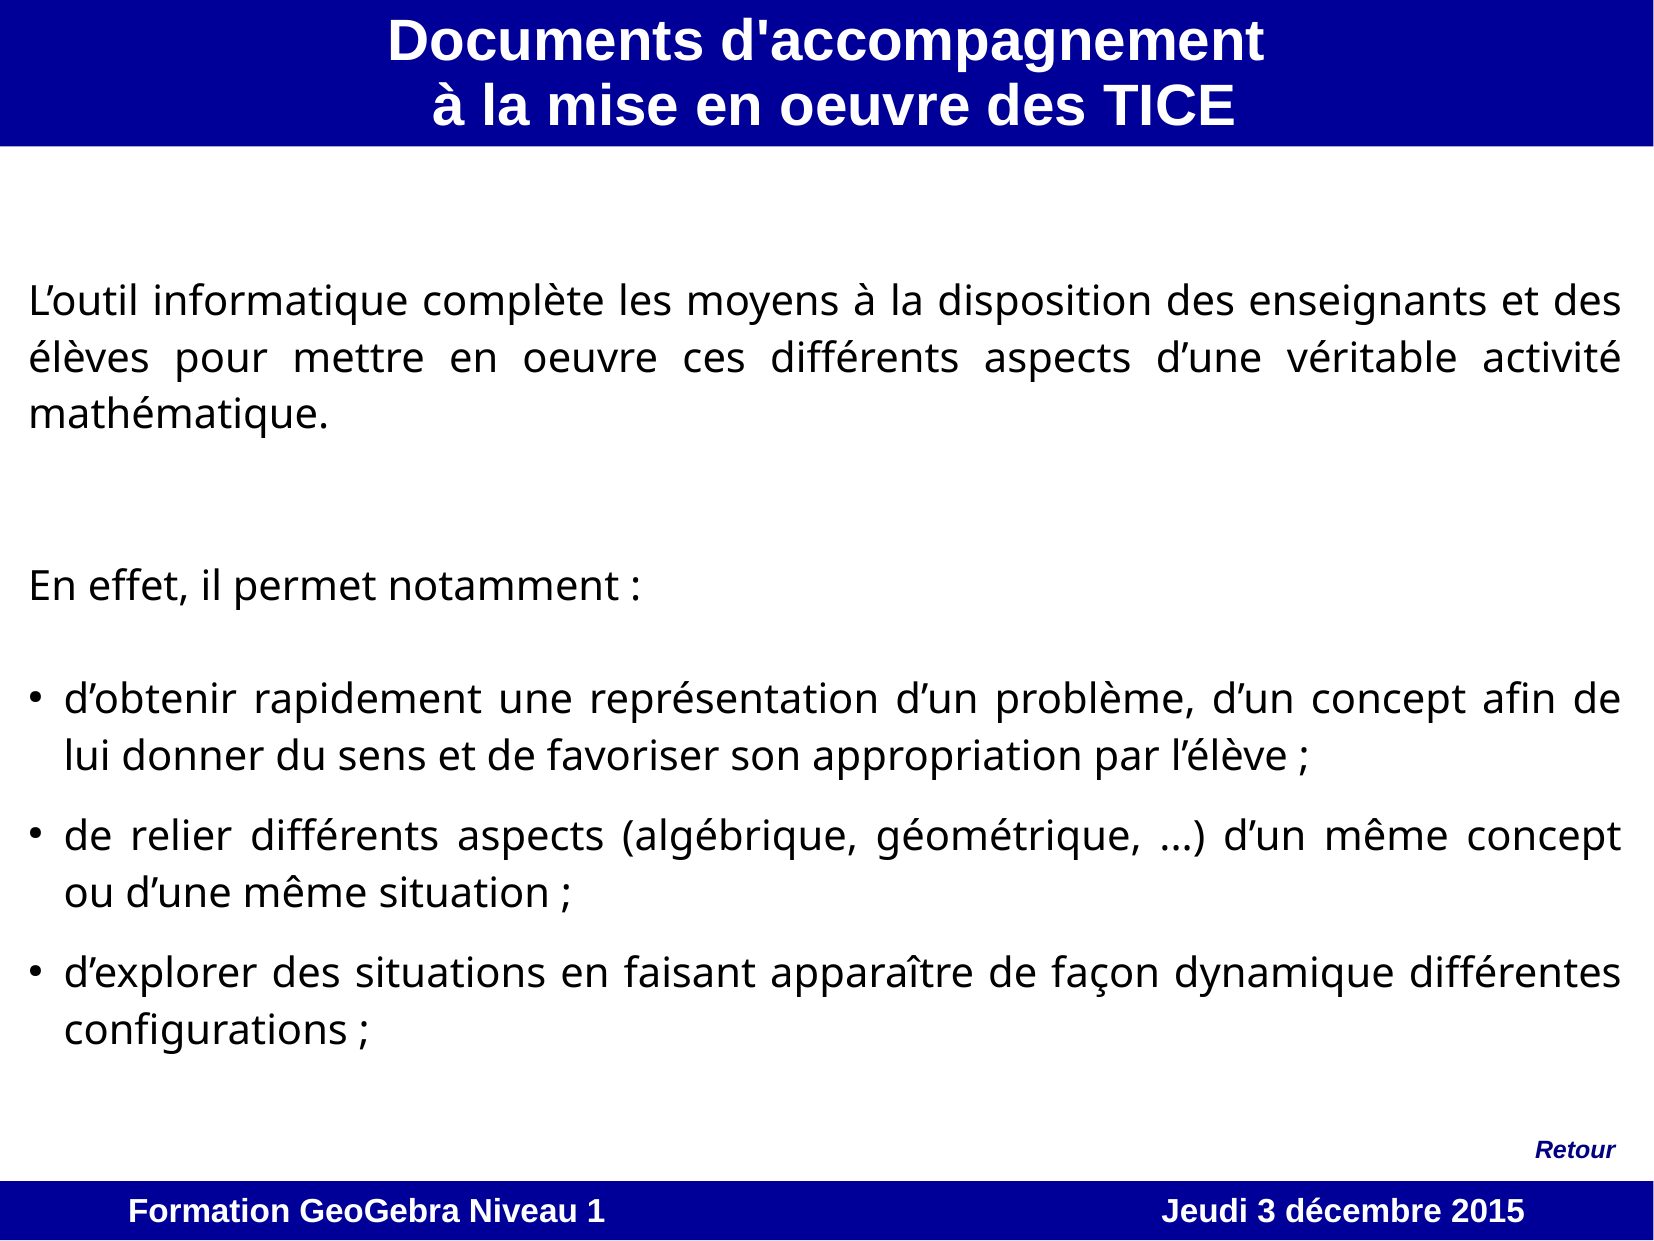

# Documents d'accompagnement à la mise en oeuvre des TICE
L’outil informatique complète les moyens à la disposition des enseignants et des élèves pour mettre en oeuvre ces différents aspects d’une véritable activité mathématique.
En effet, il permet notamment :
d’obtenir rapidement une représentation d’un problème, d’un concept afin de lui donner du sens et de favoriser son appropriation par l’élève ;
de relier différents aspects (algébrique, géométrique, ...) d’un même concept ou d’une même situation ;
d’explorer des situations en faisant apparaître de façon dynamique différentes configurations ;
Retour
Formation GeoGebra Niveau 1								Jeudi 3 décembre 2015